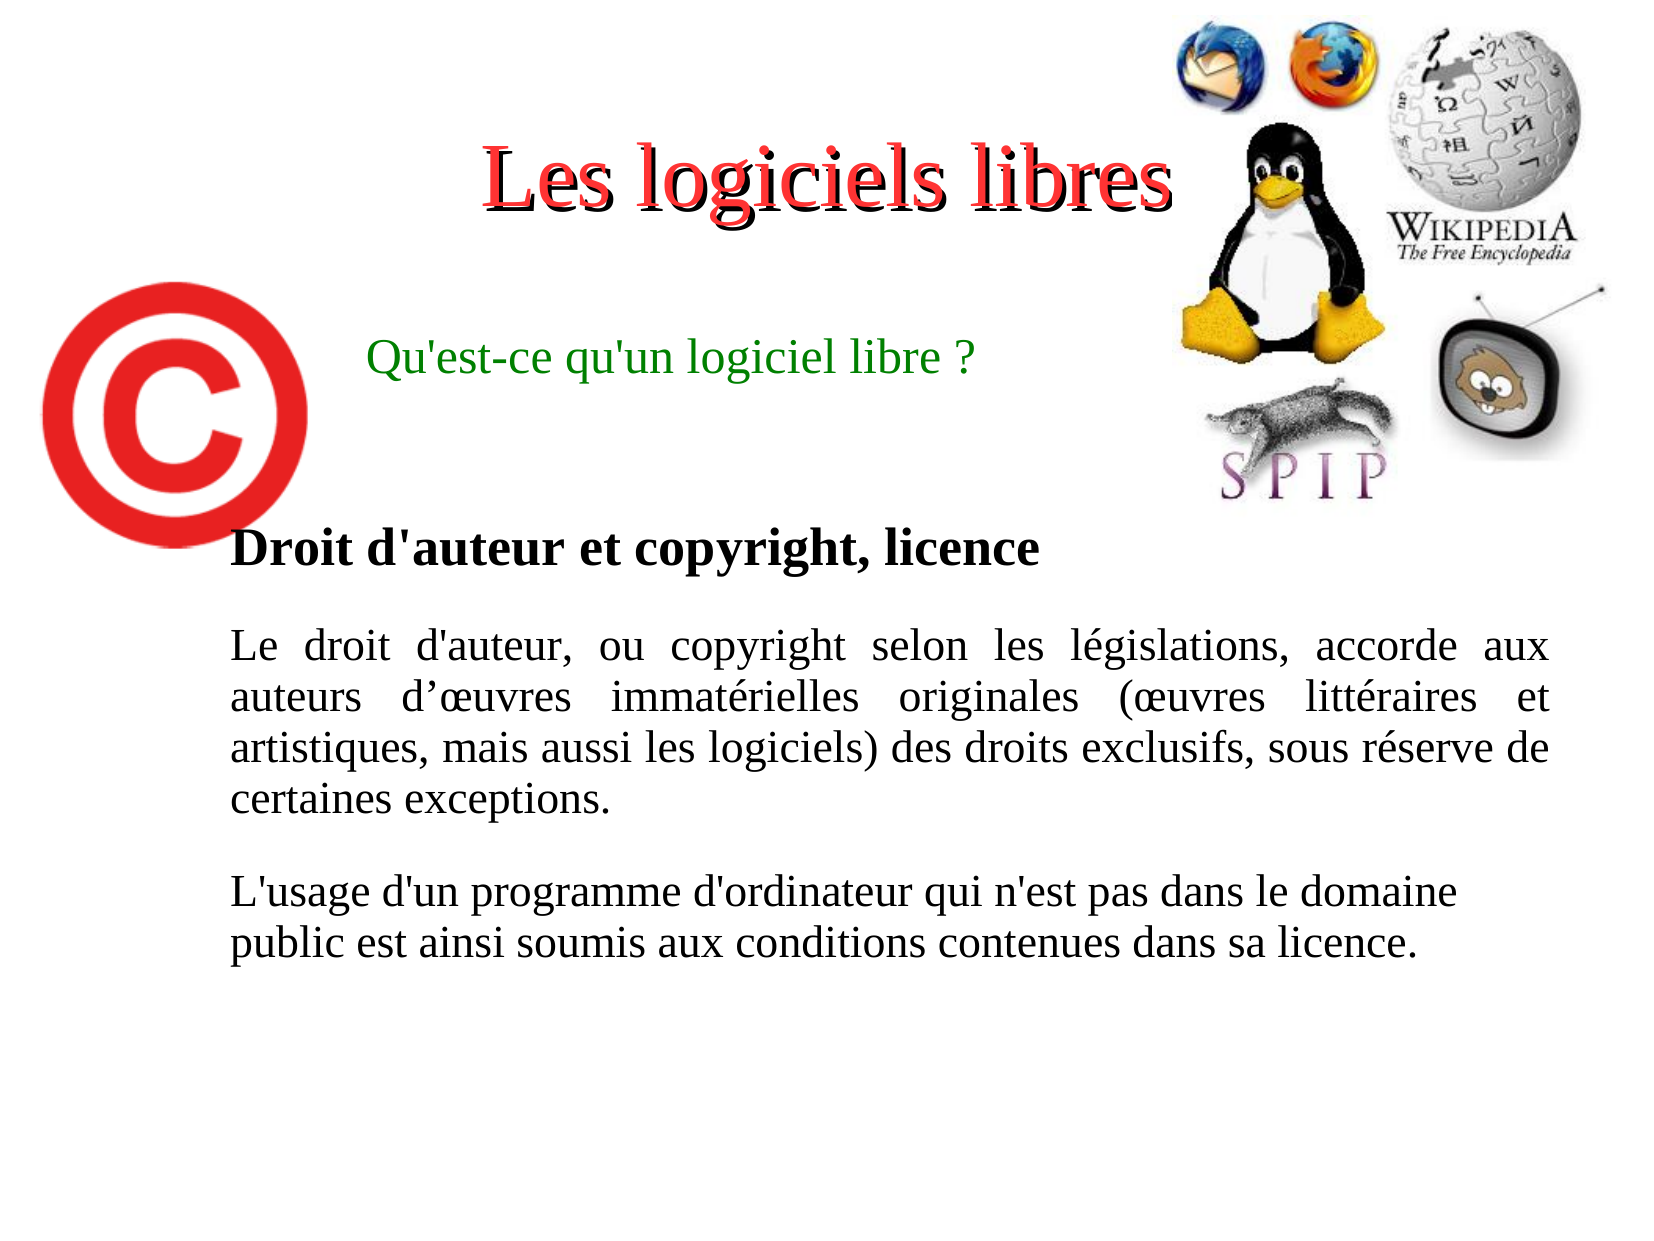

# Les logiciels libres
Qu'est-ce qu'un logiciel libre ?
Droit d'auteur et copyright, licence
Le droit d'auteur, ou copyright selon les législations, accorde aux auteurs d’œuvres immatérielles originales (œuvres littéraires et artistiques, mais aussi les logiciels) des droits exclusifs, sous réserve de certaines exceptions.
L'usage d'un programme d'ordinateur qui n'est pas dans le domaine public est ainsi soumis aux conditions contenues dans sa licence.